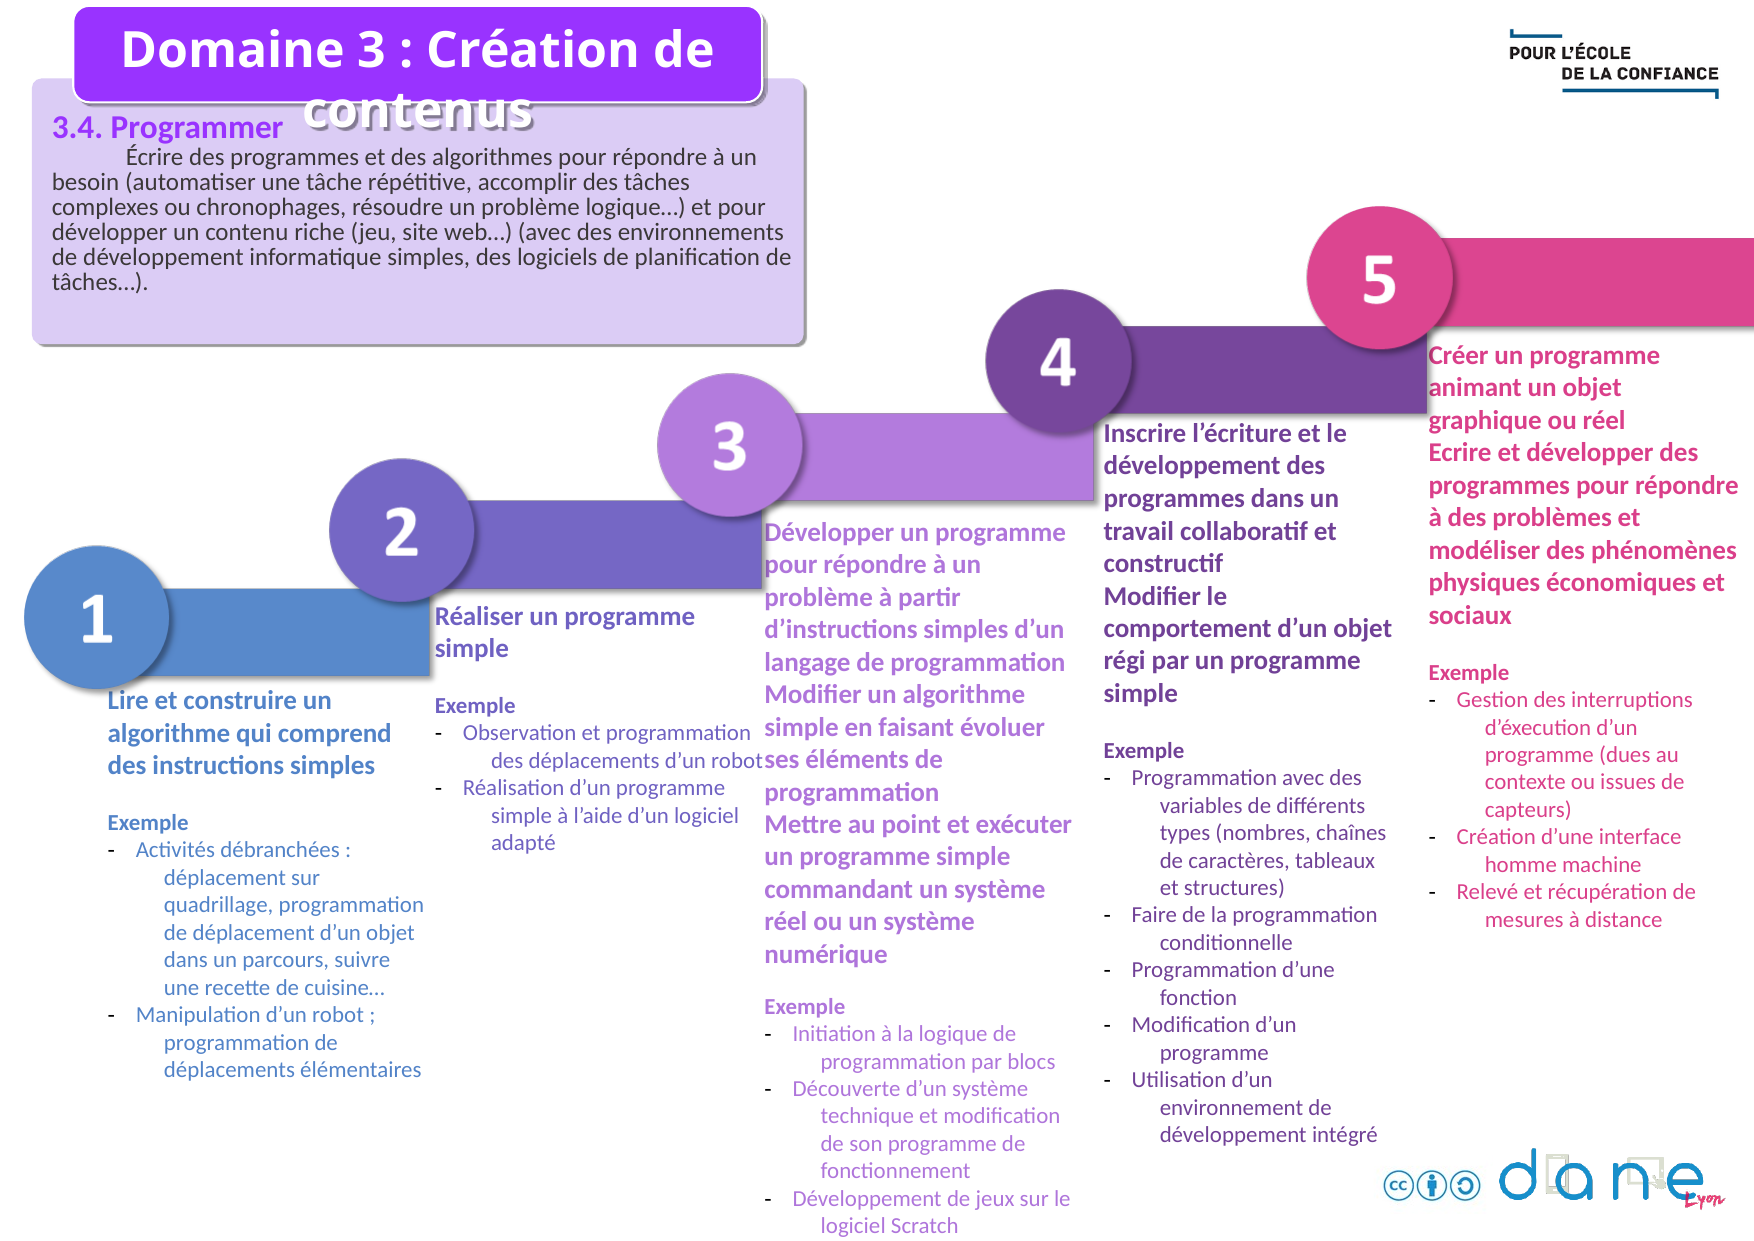

Domaine 3 : Création de contenus
3.4. Programmer
	Écrire des programmes et des algorithmes pour répondre à un besoin (automatiser une tâche répétitive, accomplir des tâches complexes ou chronophages, résoudre un problème logique…) et pour développer un contenu riche (jeu, site web…) (avec des environnements de développement informatique simples, des logiciels de planification de tâches…).
Créer un programme animant un objet graphique ou réel
Ecrire et développer des programmes pour répondre à des problèmes et modéliser des phénomènes physiques économiques et sociaux
Exemple
Gestion des interruptions d’éxecution d’un programme (dues au contexte ou issues de capteurs)
Création d’une interface homme machine
Relevé et récupération de mesures à distance
Inscrire l’écriture et le développement des programmes dans un travail collaboratif et constructif
Modifier le comportement d’un objet régi par un programme simple
Exemple
Programmation avec des variables de différents types (nombres, chaînes de caractères, tableaux et structures)
Faire de la programmation conditionnelle
Programmation d’une fonction
Modification d’un programme
Utilisation d’un environnement de développement intégré
Développer un programme pour répondre à un problème à partir d’instructions simples d’un langage de programmation
Modifier un algorithme simple en faisant évoluer ses éléments de programmation
Mettre au point et exécuter un programme simple commandant un système réel ou un système numérique
Exemple
Initiation à la logique de programmation par blocs
Découverte d’un système technique et modification de son programme de fonctionnement
Développement de jeux sur le logiciel Scratch
Réaliser un programme simple
Exemple
Observation et programmation des déplacements d’un robot
Réalisation d’un programme simple à l’aide d’un logiciel adapté
Lire et construire un algorithme qui comprend des instructions simples
Exemple
Activités débranchées : déplacement sur quadrillage, programmation de déplacement d’un objet dans un parcours, suivre une recette de cuisine…
Manipulation d’un robot ; programmation de déplacements élémentaires